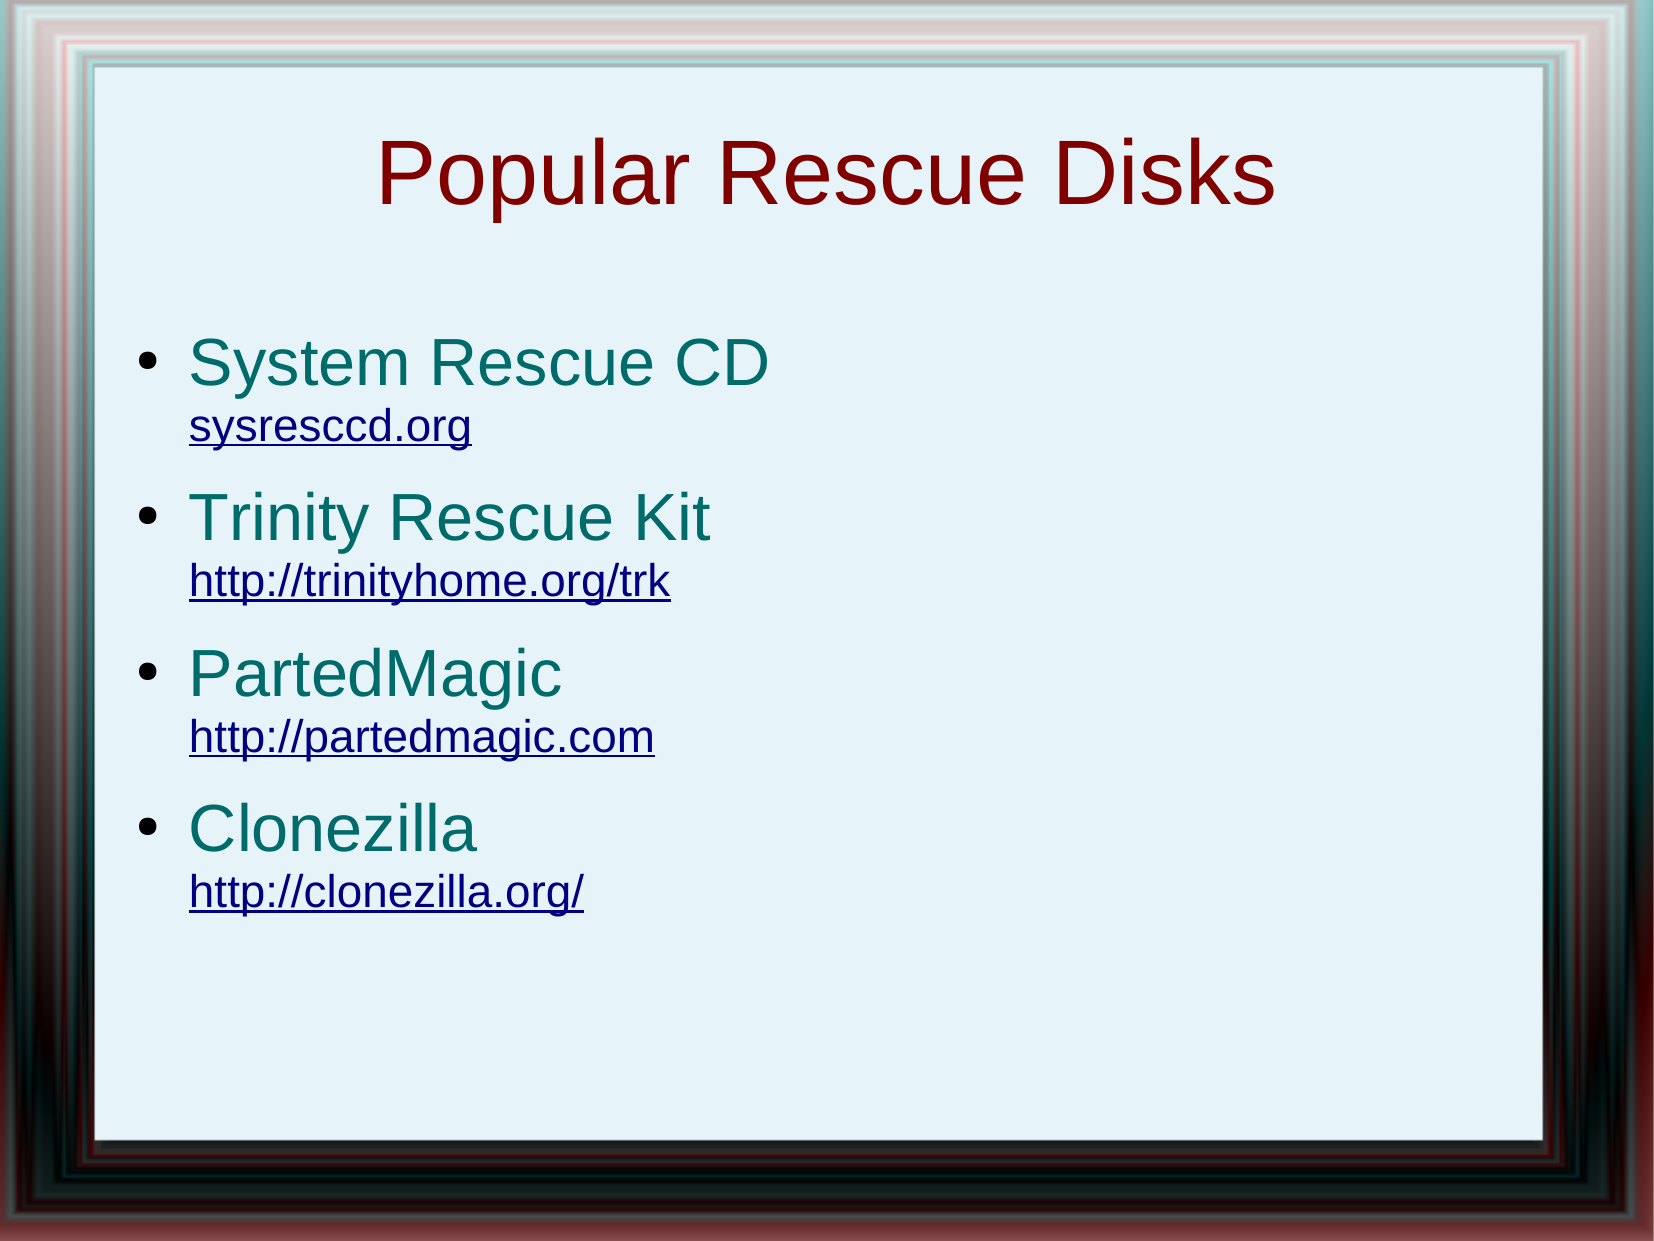

# Popular Rescue Disks
System Rescue CD
sysresccd.org
Trinity Rescue Kit
http://trinityhome.org/trk
PartedMagic
http://partedmagic.com
Clonezilla
http://clonezilla.org/